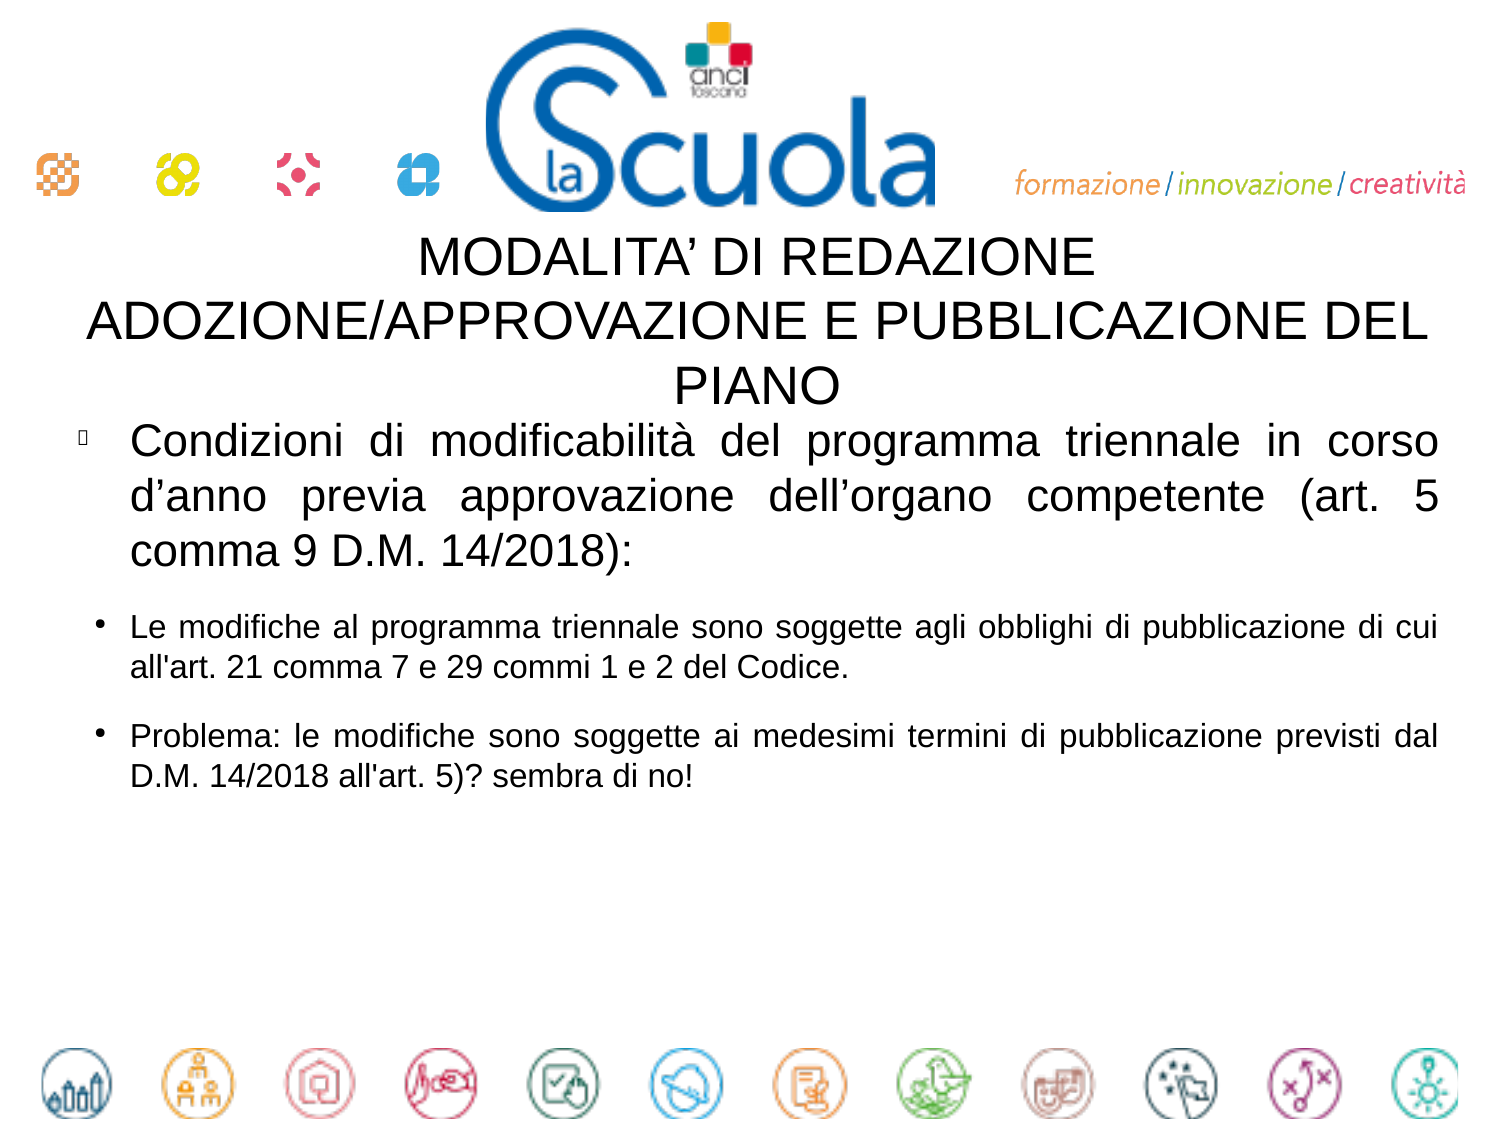

MODALITA’ DI REDAZIONE ADOZIONE/APPROVAZIONE E PUBBLICAZIONE DEL PIANO
Condizioni di modificabilità del programma triennale in corso d’anno previa approvazione dell’organo competente (art. 5 comma 9 D.M. 14/2018):
Le modifiche al programma triennale sono soggette agli obblighi di pubblicazione di cui all'art. 21 comma 7 e 29 commi 1 e 2 del Codice.
Problema: le modifiche sono soggette ai medesimi termini di pubblicazione previsti dal D.M. 14/2018 all'art. 5)? sembra di no!